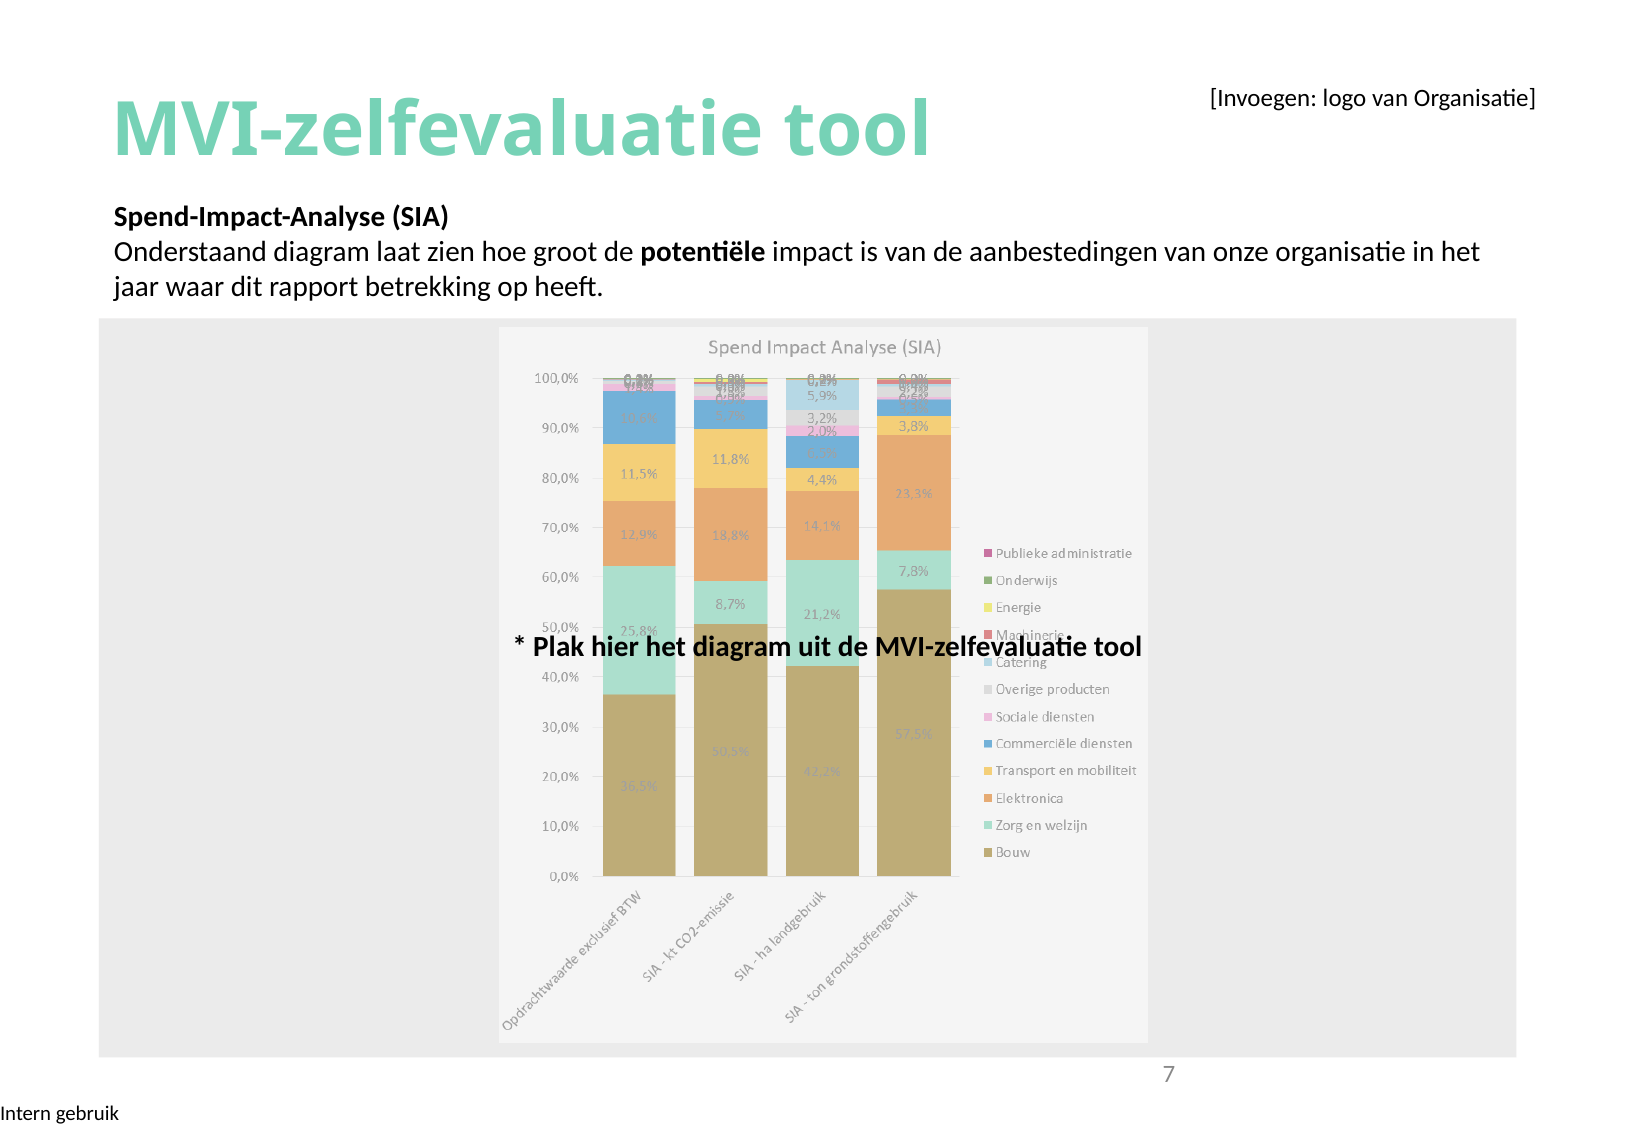

MVI-zelfevaluatie tool
[Invoegen: logo van Organisatie]
Spend-Impact-Analyse (SIA)
Onderstaand diagram laat zien hoe groot de potentiële impact is van de aanbestedingen van onze organisatie in het jaar waar dit rapport betrekking op heeft.
* Plak hier het diagram uit de MVI-zelfevaluatie tool